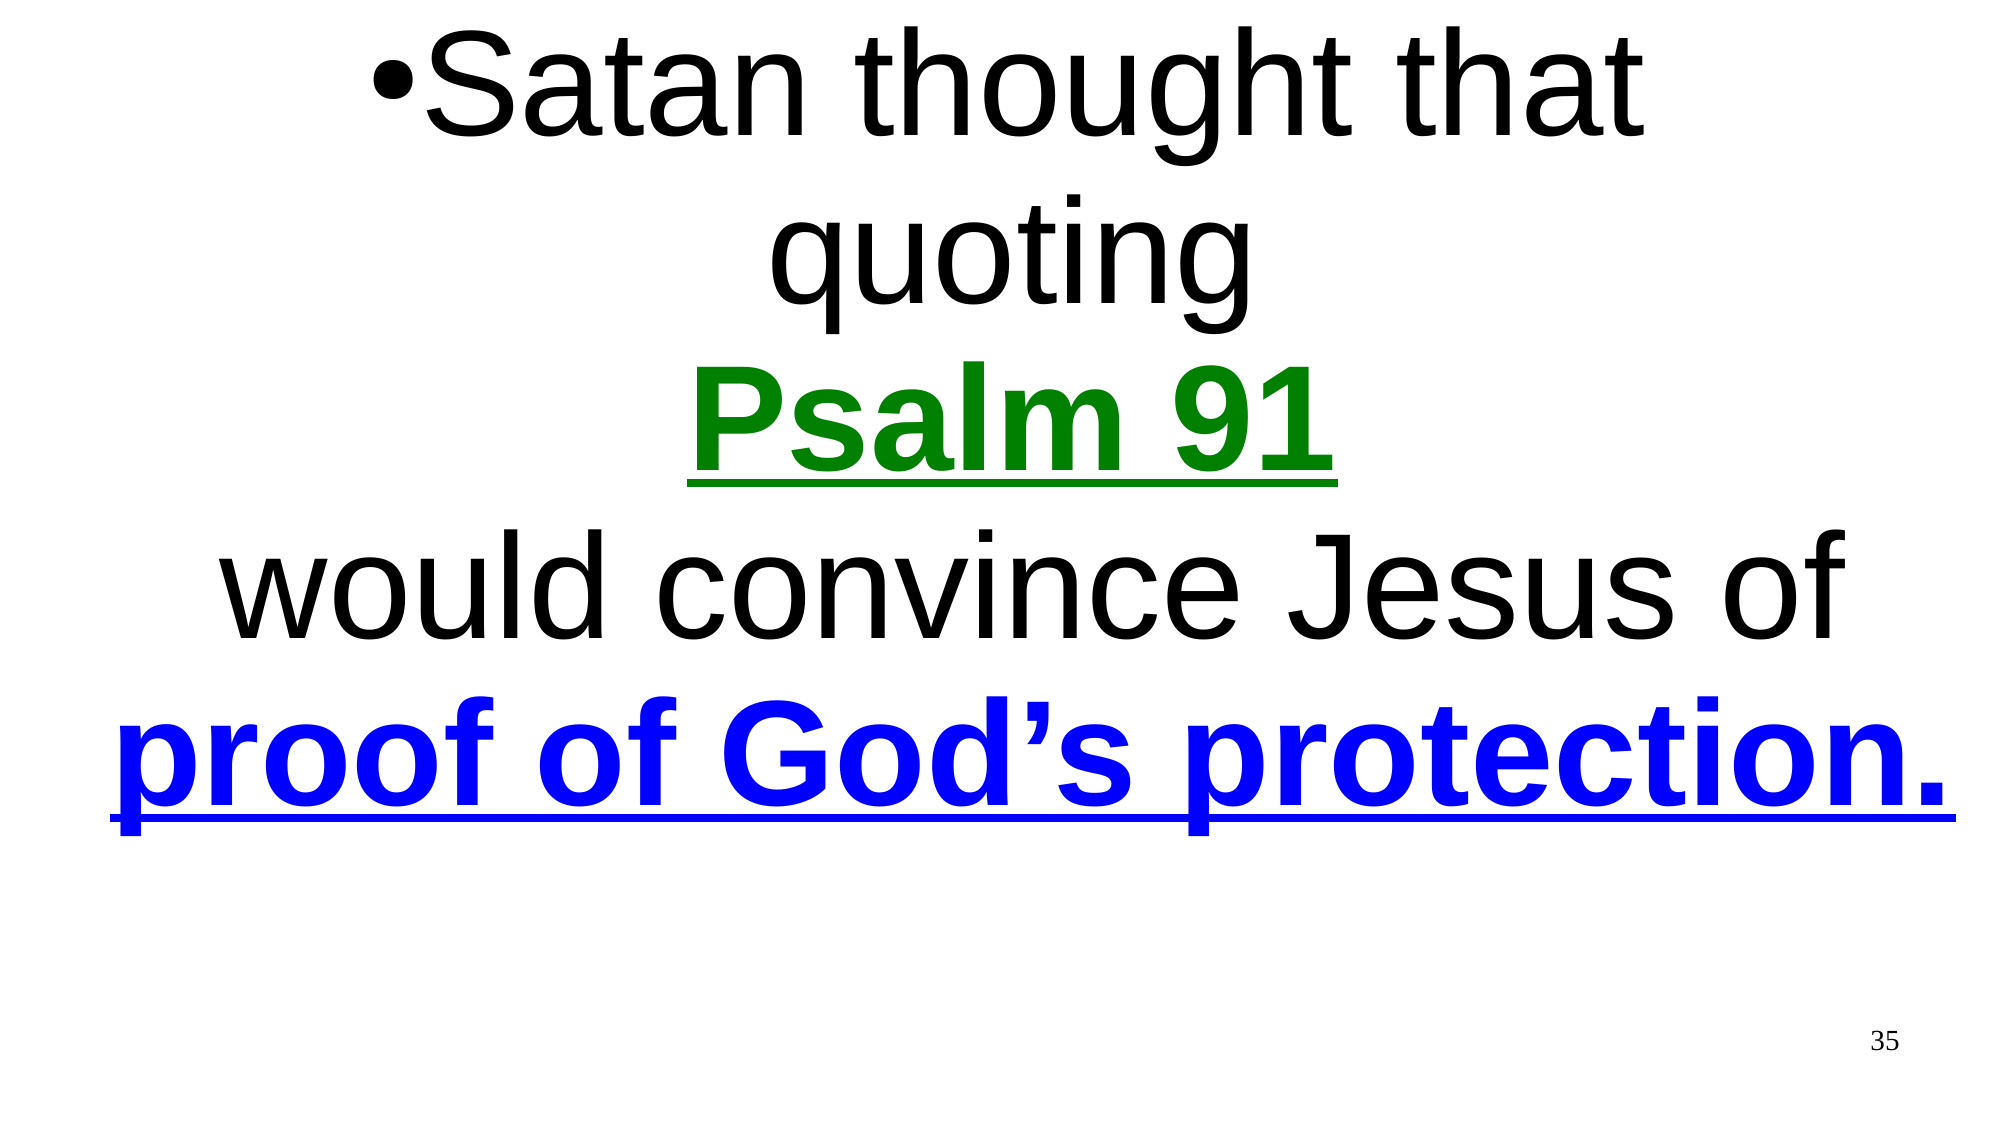

# Satan thought that quoting Psalm 91  would convince Jesus of proof of God’s protection.
35